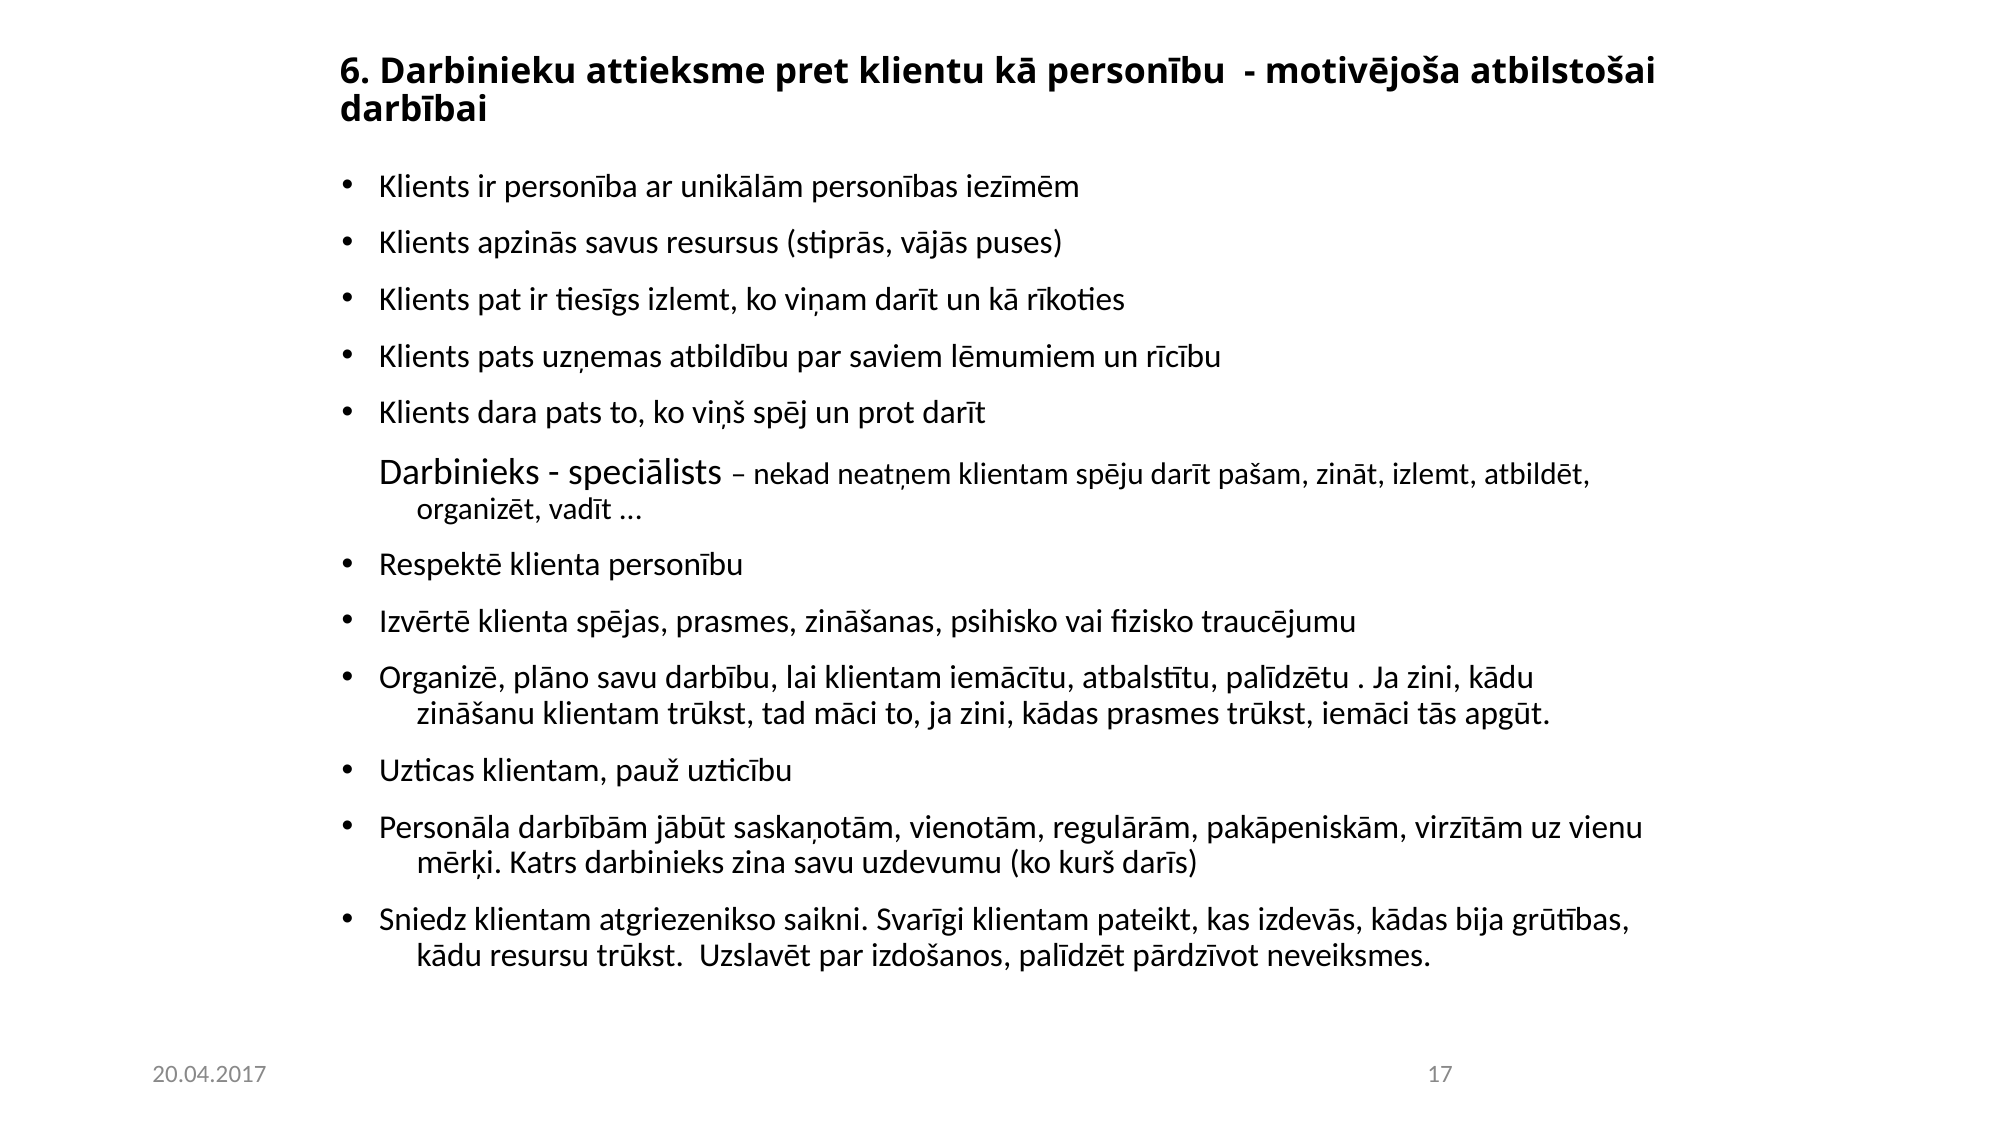

# 6. Darbinieku attieksme pret klientu kā personību - motivējoša atbilstošai darbībai
Klients ir personība ar unikālām personības iezīmēm
Klients apzinās savus resursus (stiprās, vājās puses)
Klients pat ir tiesīgs izlemt, ko viņam darīt un kā rīkoties
Klients pats uzņemas atbildību par saviem lēmumiem un rīcību
Klients dara pats to, ko viņš spēj un prot darīt
Darbinieks - speciālists – nekad neatņem klientam spēju darīt pašam, zināt, izlemt, atbildēt, organizēt, vadīt ...
Respektē klienta personību
Izvērtē klienta spējas, prasmes, zināšanas, psihisko vai fizisko traucējumu
Organizē, plāno savu darbību, lai klientam iemācītu, atbalstītu, palīdzētu . Ja zini, kādu zināšanu klientam trūkst, tad māci to, ja zini, kādas prasmes trūkst, iemāci tās apgūt.
Uzticas klientam, pauž uzticību
Personāla darbībām jābūt saskaņotām, vienotām, regulārām, pakāpeniskām, virzītām uz vienu mērķi. Katrs darbinieks zina savu uzdevumu (ko kurš darīs)
Sniedz klientam atgriezenikso saikni. Svarīgi klientam pateikt, kas izdevās, kādas bija grūtības, kādu resursu trūkst. Uzslavēt par izdošanos, palīdzēt pārdzīvot neveiksmes.
20.04.2017